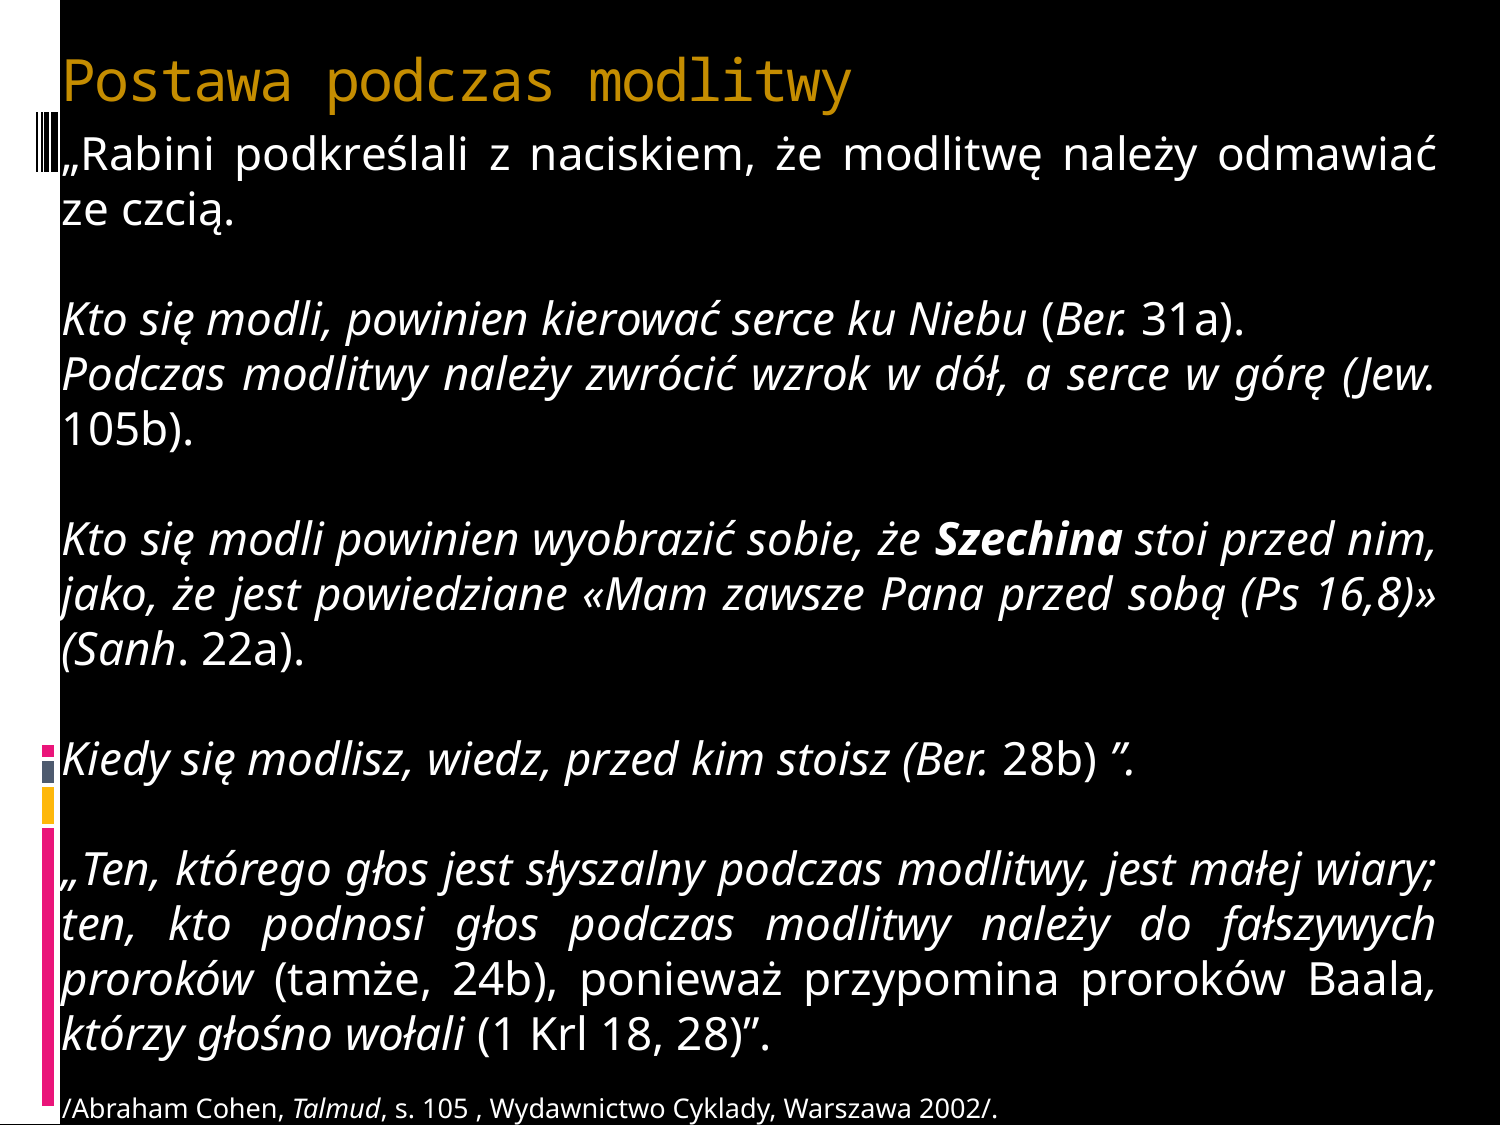

# Postawa podczas modlitwy
„Rabini podkreślali z naciskiem, że modlitwę należy odmawiać ze czcią.
Kto się modli, powinien kierować serce ku Niebu (Ber. 31a).
Podczas modlitwy należy zwrócić wzrok w dół, a serce w górę (Jew. 105b).
Kto się modli powinien wyobrazić sobie, że Szechina stoi przed nim, jako, że jest powiedziane «Mam zawsze Pana przed sobą (Ps 16,8)» (Sanh. 22a).
Kiedy się modlisz, wiedz, przed kim stoisz (Ber. 28b) ”.
„Ten, którego głos jest słyszalny podczas modlitwy, jest małej wiary; ten, kto podnosi głos podczas modlitwy należy do fałszywych proroków (tamże, 24b), ponieważ przypomina proroków Baala, którzy głośno wołali (1 Krl 18, 28)”.
/Abraham Cohen, Talmud, s. 105 , Wydawnictwo Cyklady, Warszawa 2002/.